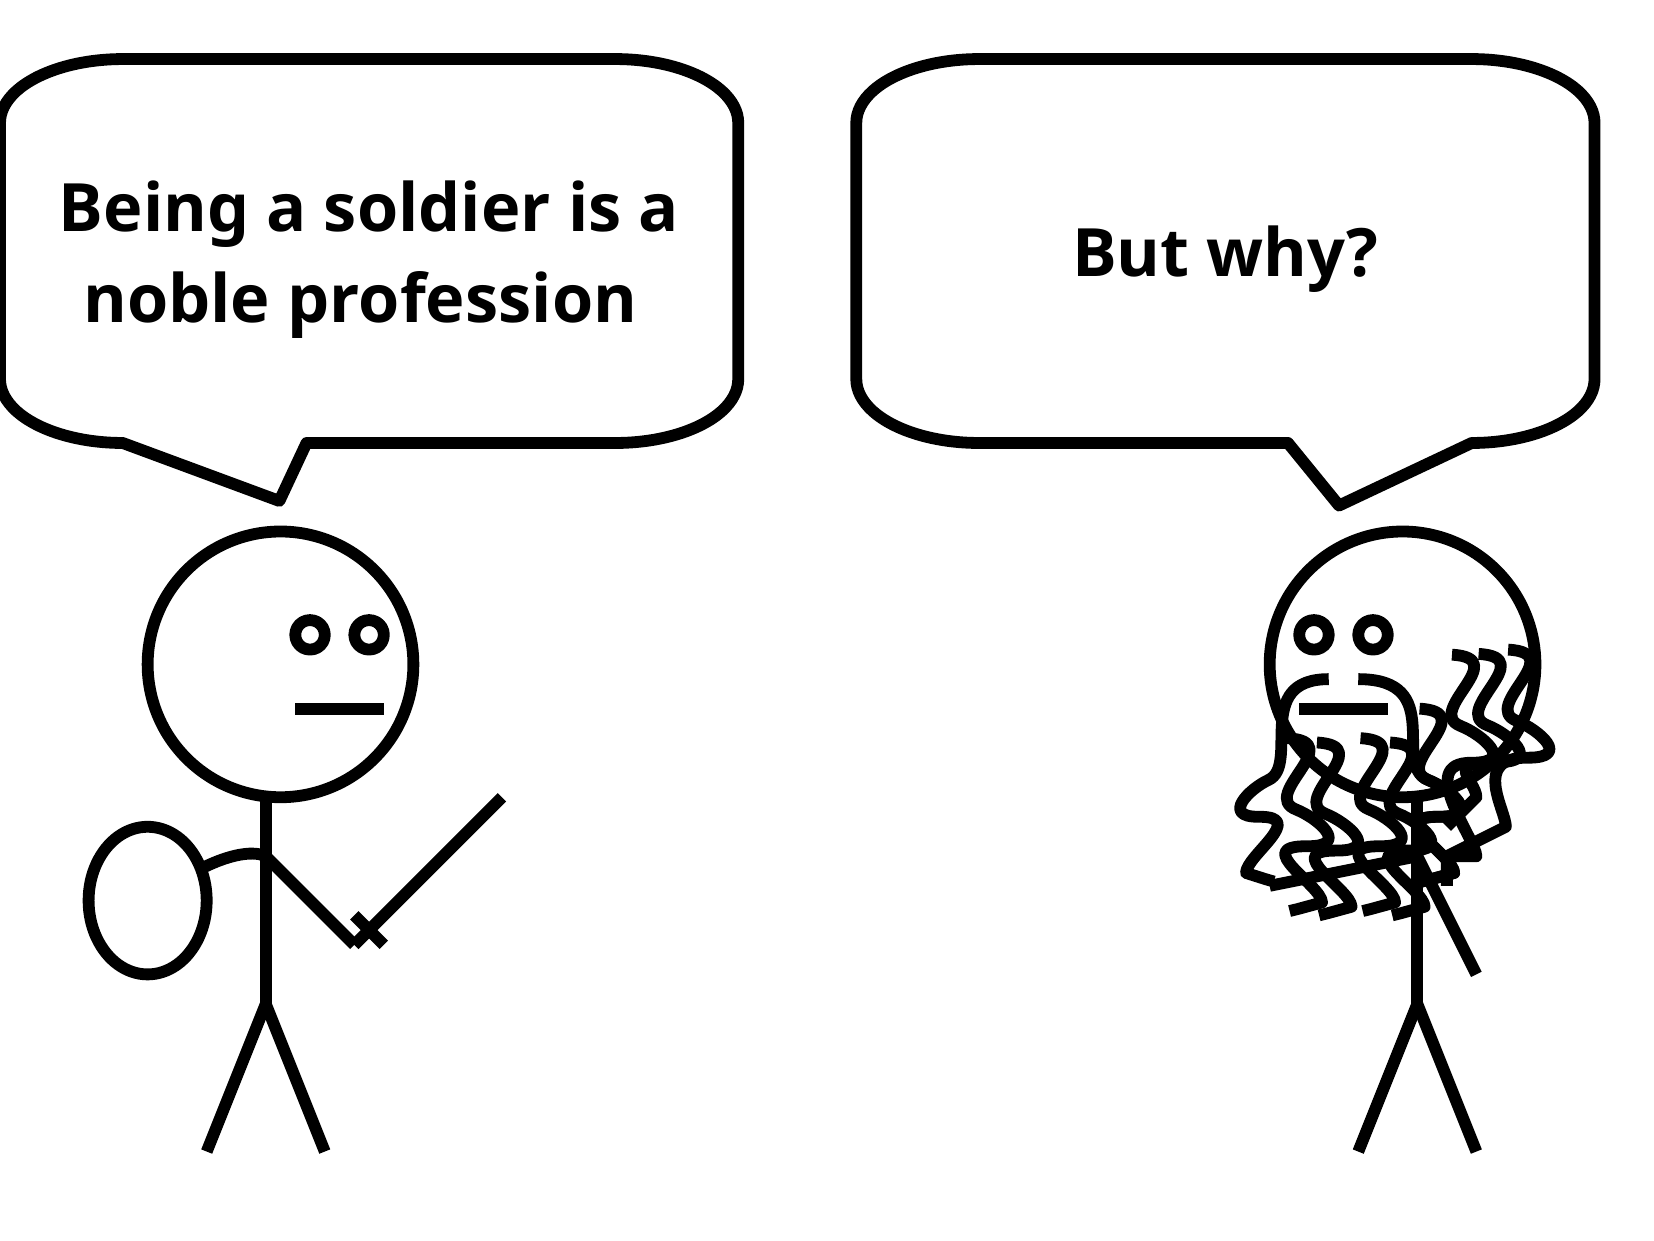

Being a soldier is a
noble profession
But why?